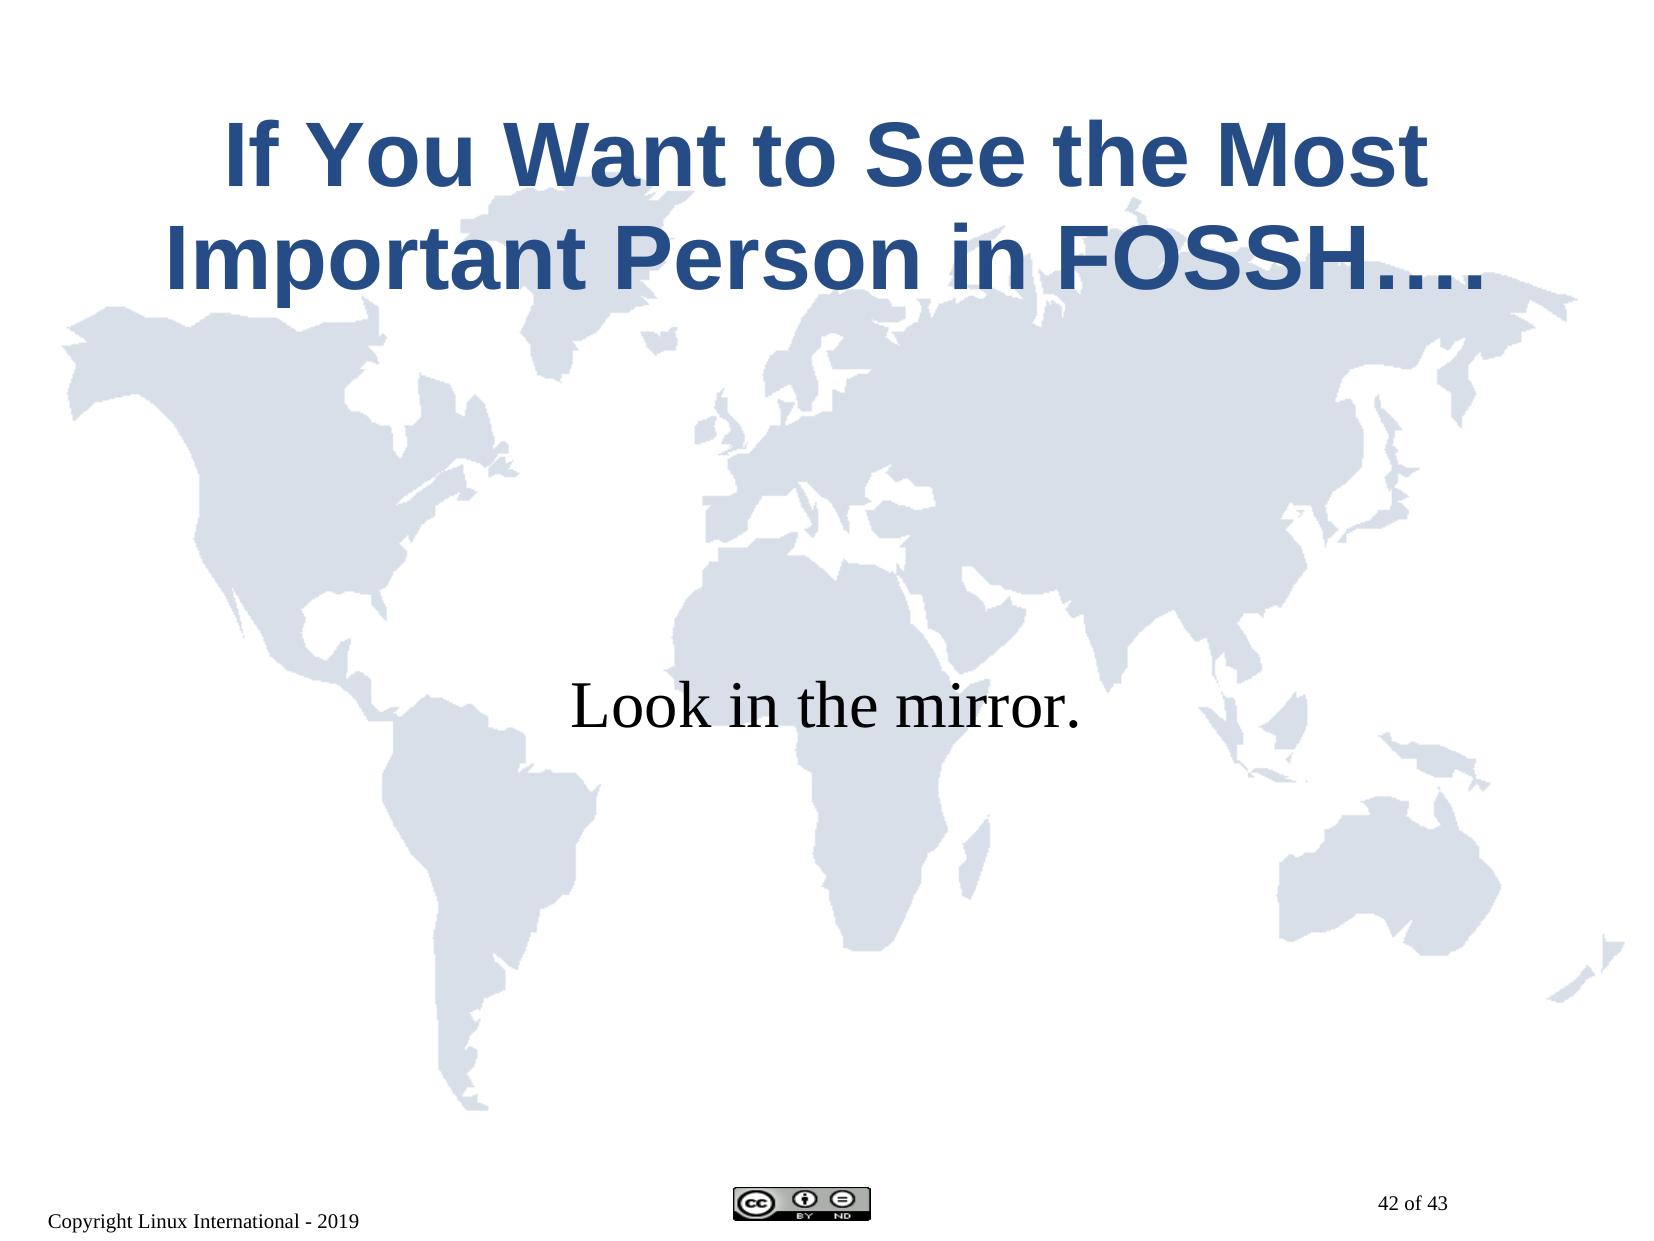

# If You Want to See the Most Important Person in FOSSH….
Look in the mirror.